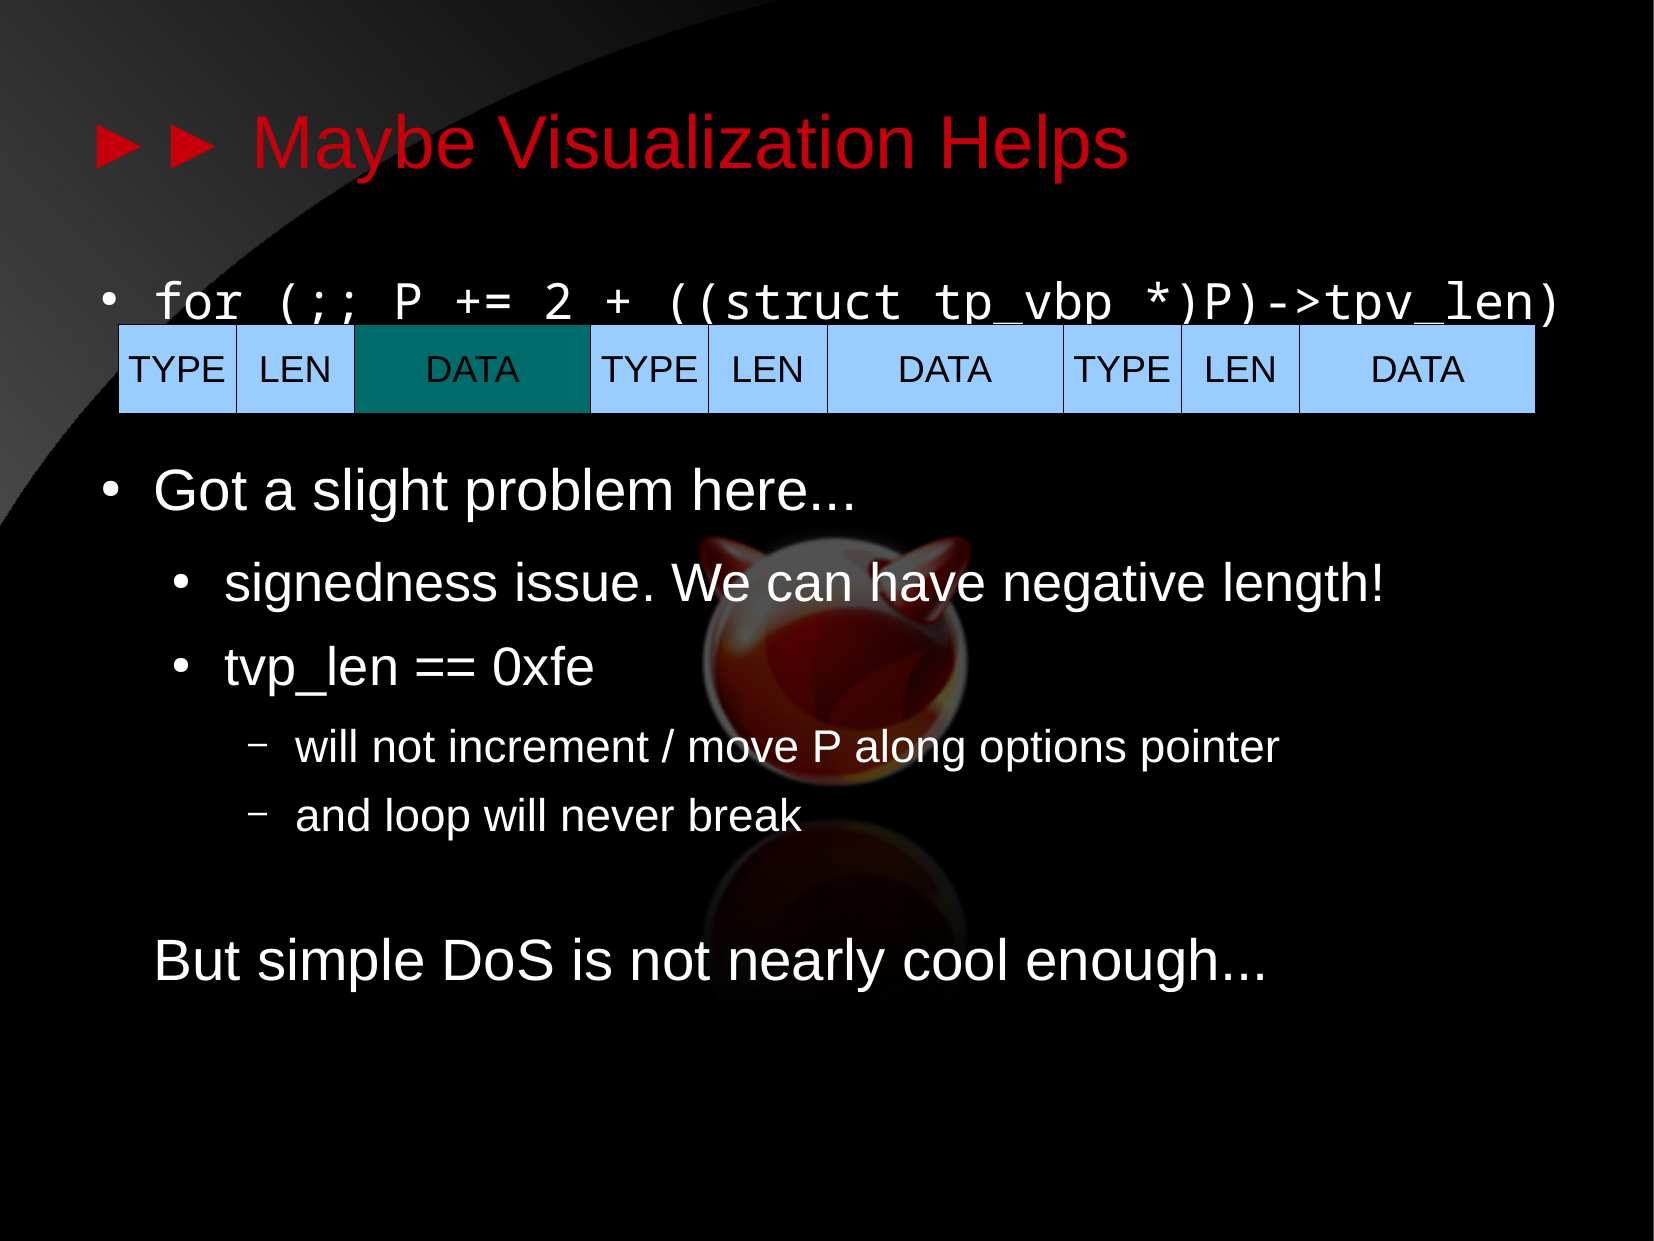

# ►► Maybe Visualization Helps
for (;; P += 2 + ((struct tp_vbp *)P)->tpv_len)
Got a slight problem here...
signedness issue. We can have negative length!
tvp_len == 0xfe
will not increment / move P along options pointer
and loop will never break
But simple DoS is not nearly cool enough...
TYPE
LEN
DATA
TYPE
LEN
DATA
TYPE
LEN
DATA